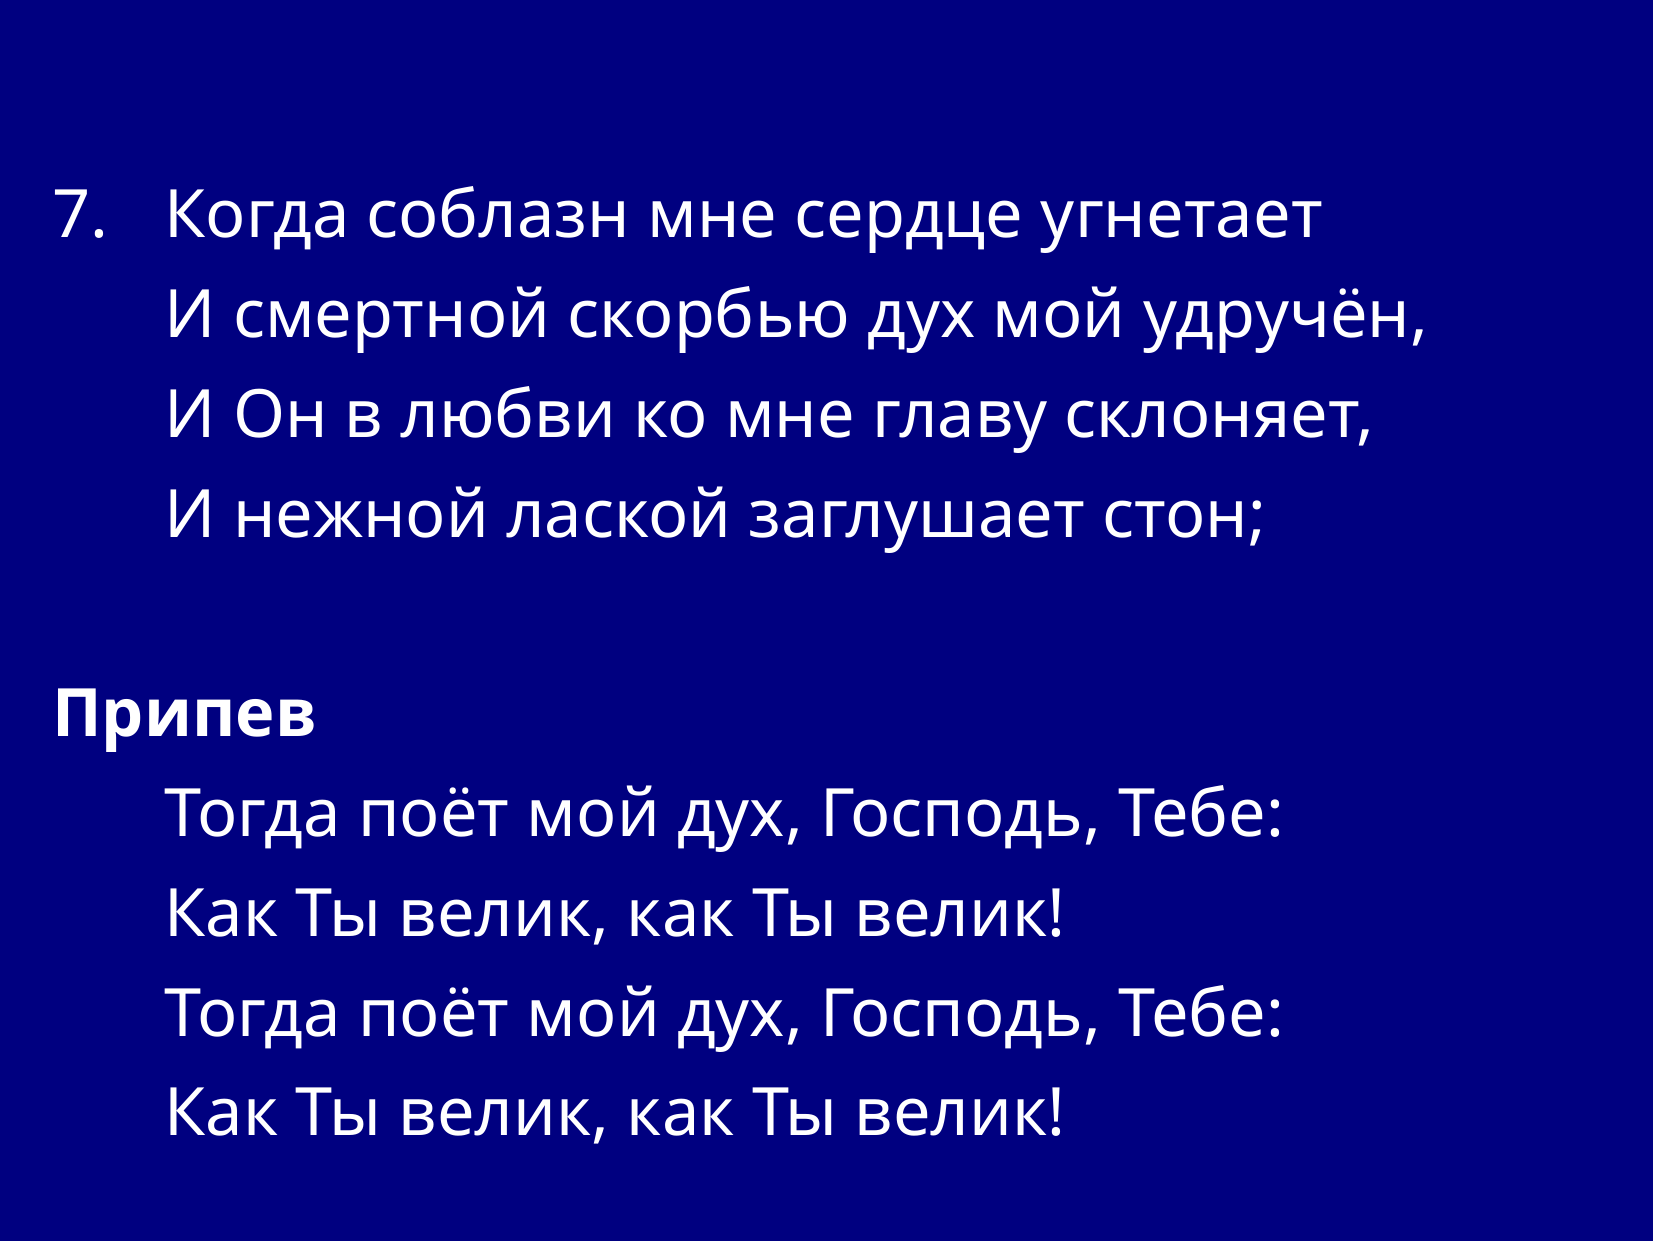

7.	Когда соблазн мне сердце угнетает
	И смертной скорбью дух мой удручён,
	И Он в любви ко мне главу склоняет,
	И нежной лаской заглушает стон;
Припев
	Тогда поёт мой дух, Господь, Тебе:
	Как Ты велик, как Ты велик!
	Тогда поёт мой дух, Господь, Тебе:
	Как Ты велик, как Ты велик!